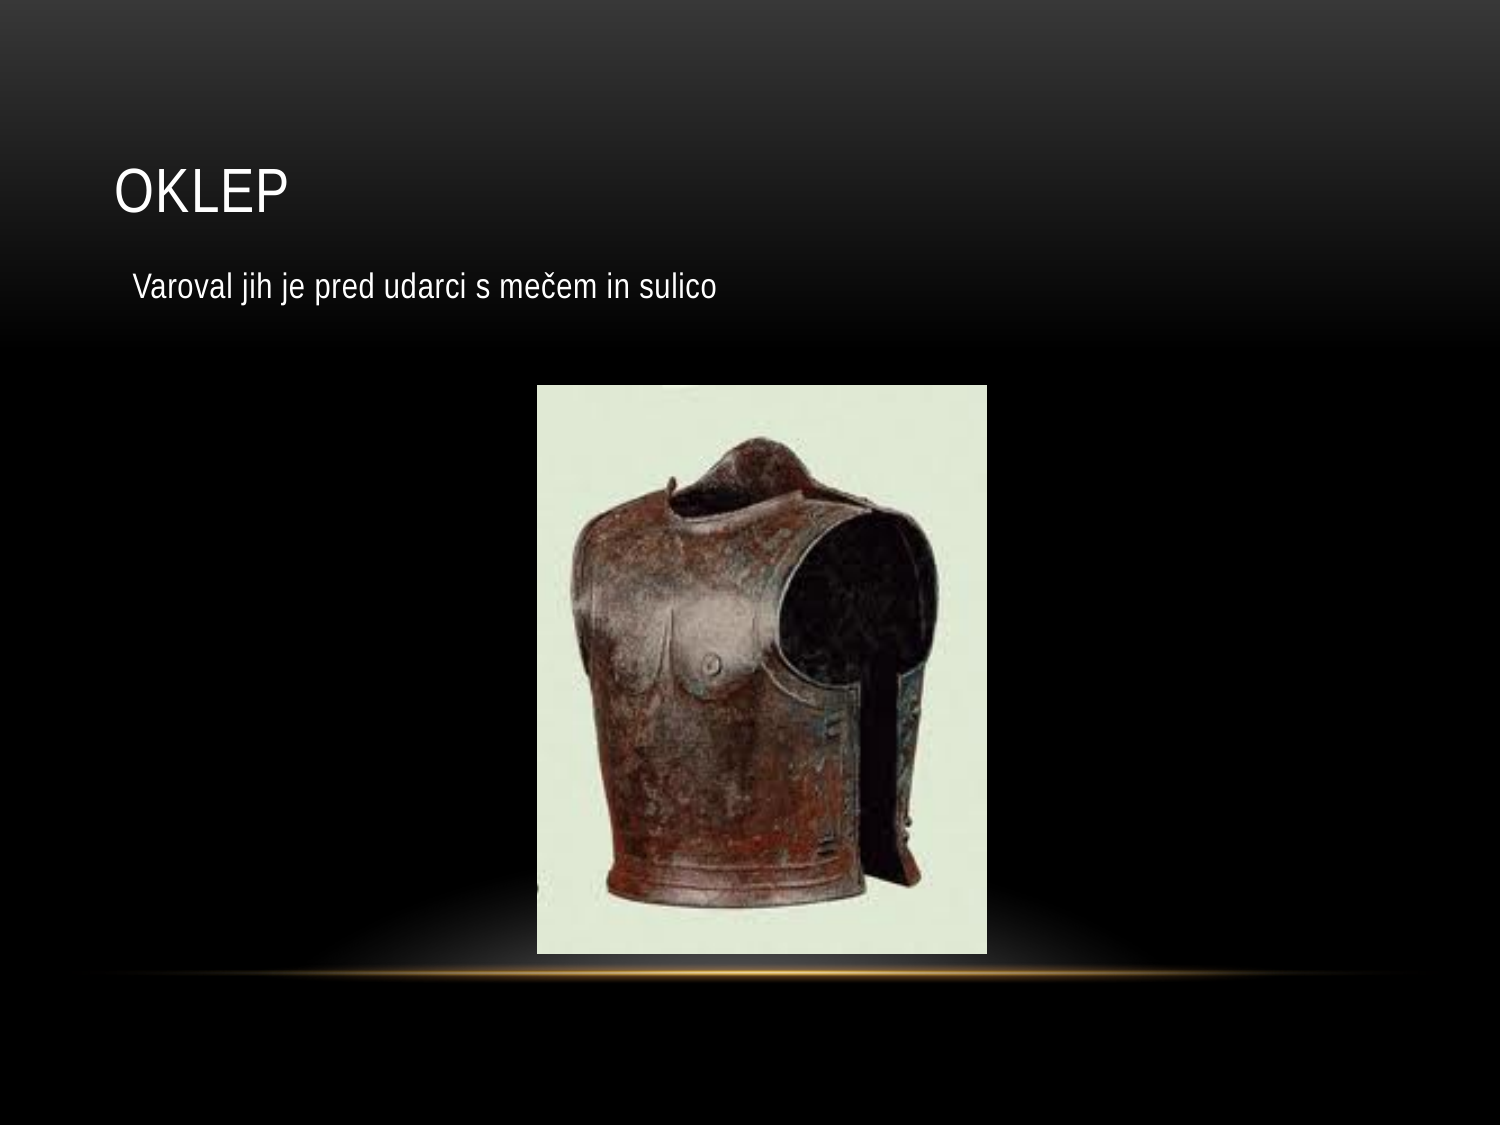

# OKLEP
 Varoval jih je pred udarci s mečem in sulico